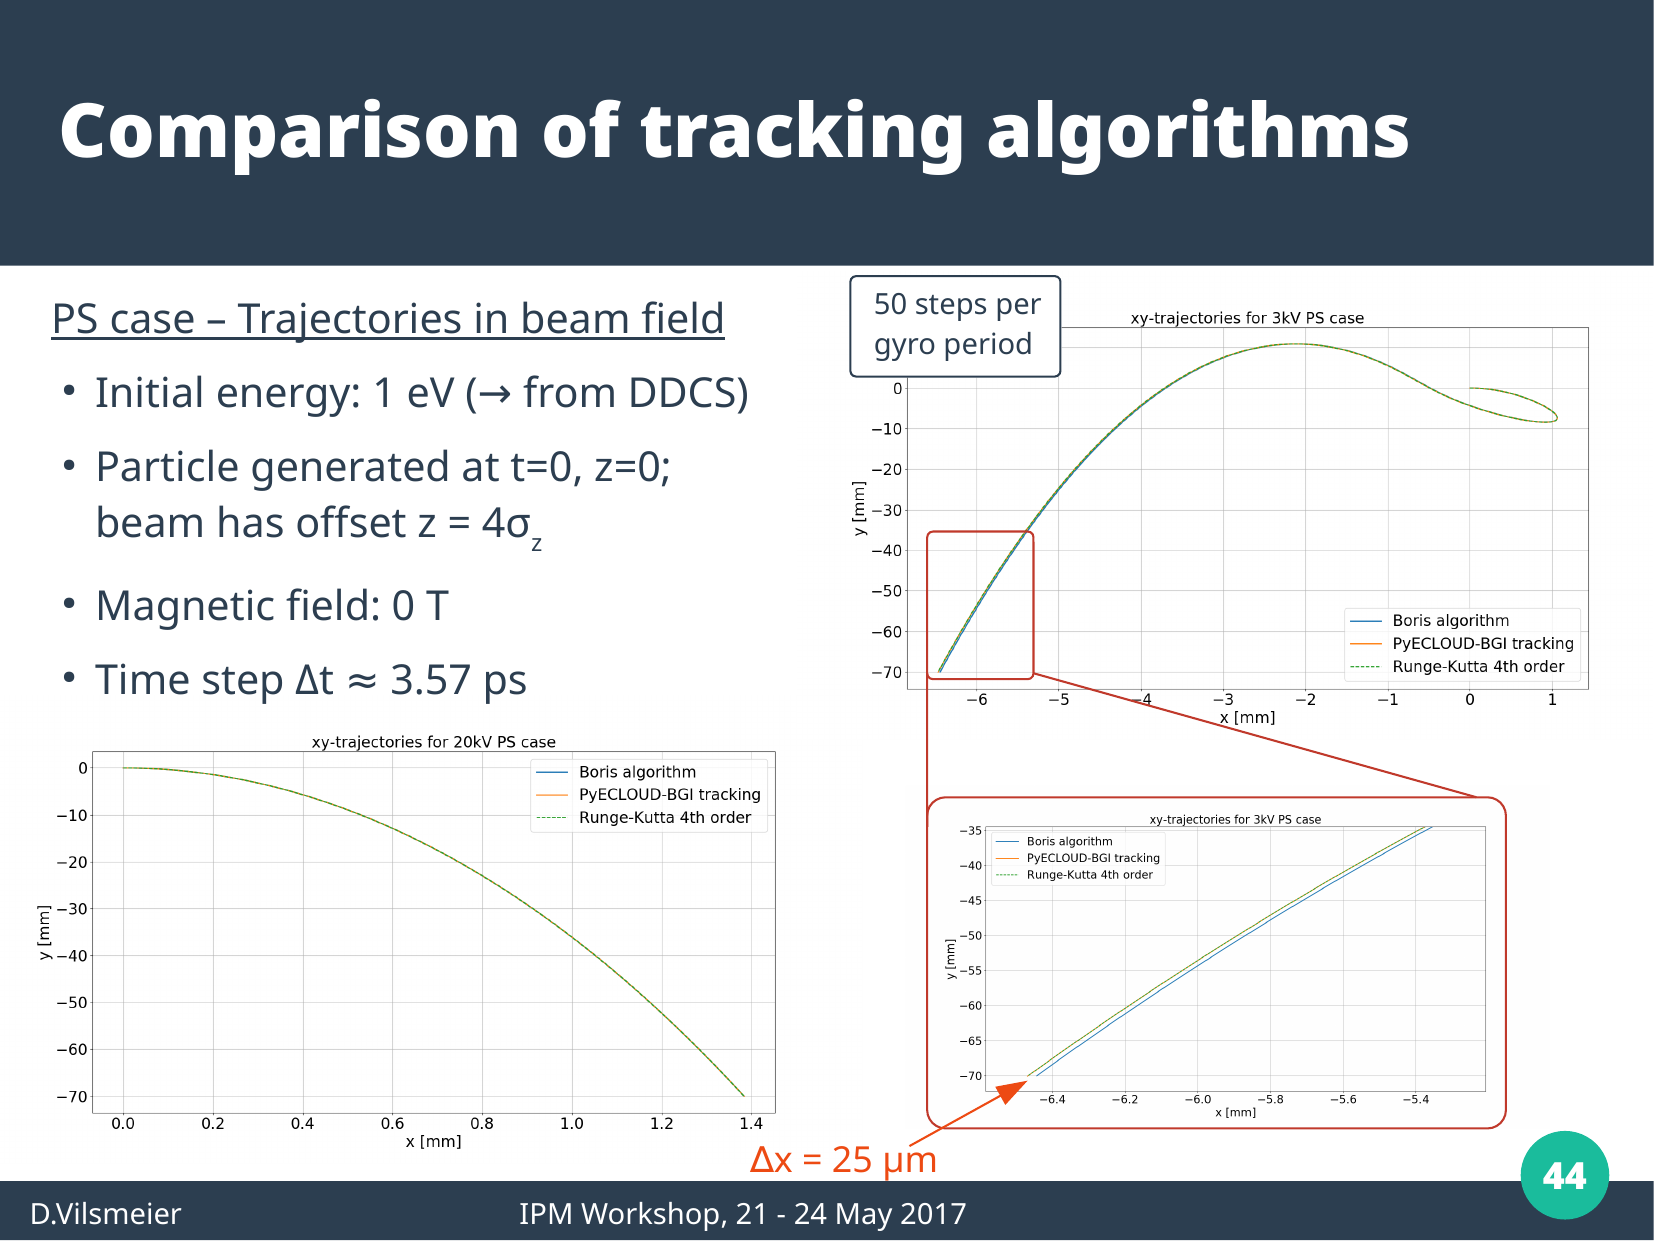

# Comparison of tracking algorithms
50 steps per gyro period
PS case – Trajectories in beam field
Initial energy: 1 eV (→ from DDCS)
Particle generated at t=0, z=0; beam has offset z = 4σz
Magnetic field: 0 T
Time step Δt ≈ 3.57 ps
44
∆x = 25 μm
D.Vilsmeier IPM Workshop, 21 - 24 May 2017